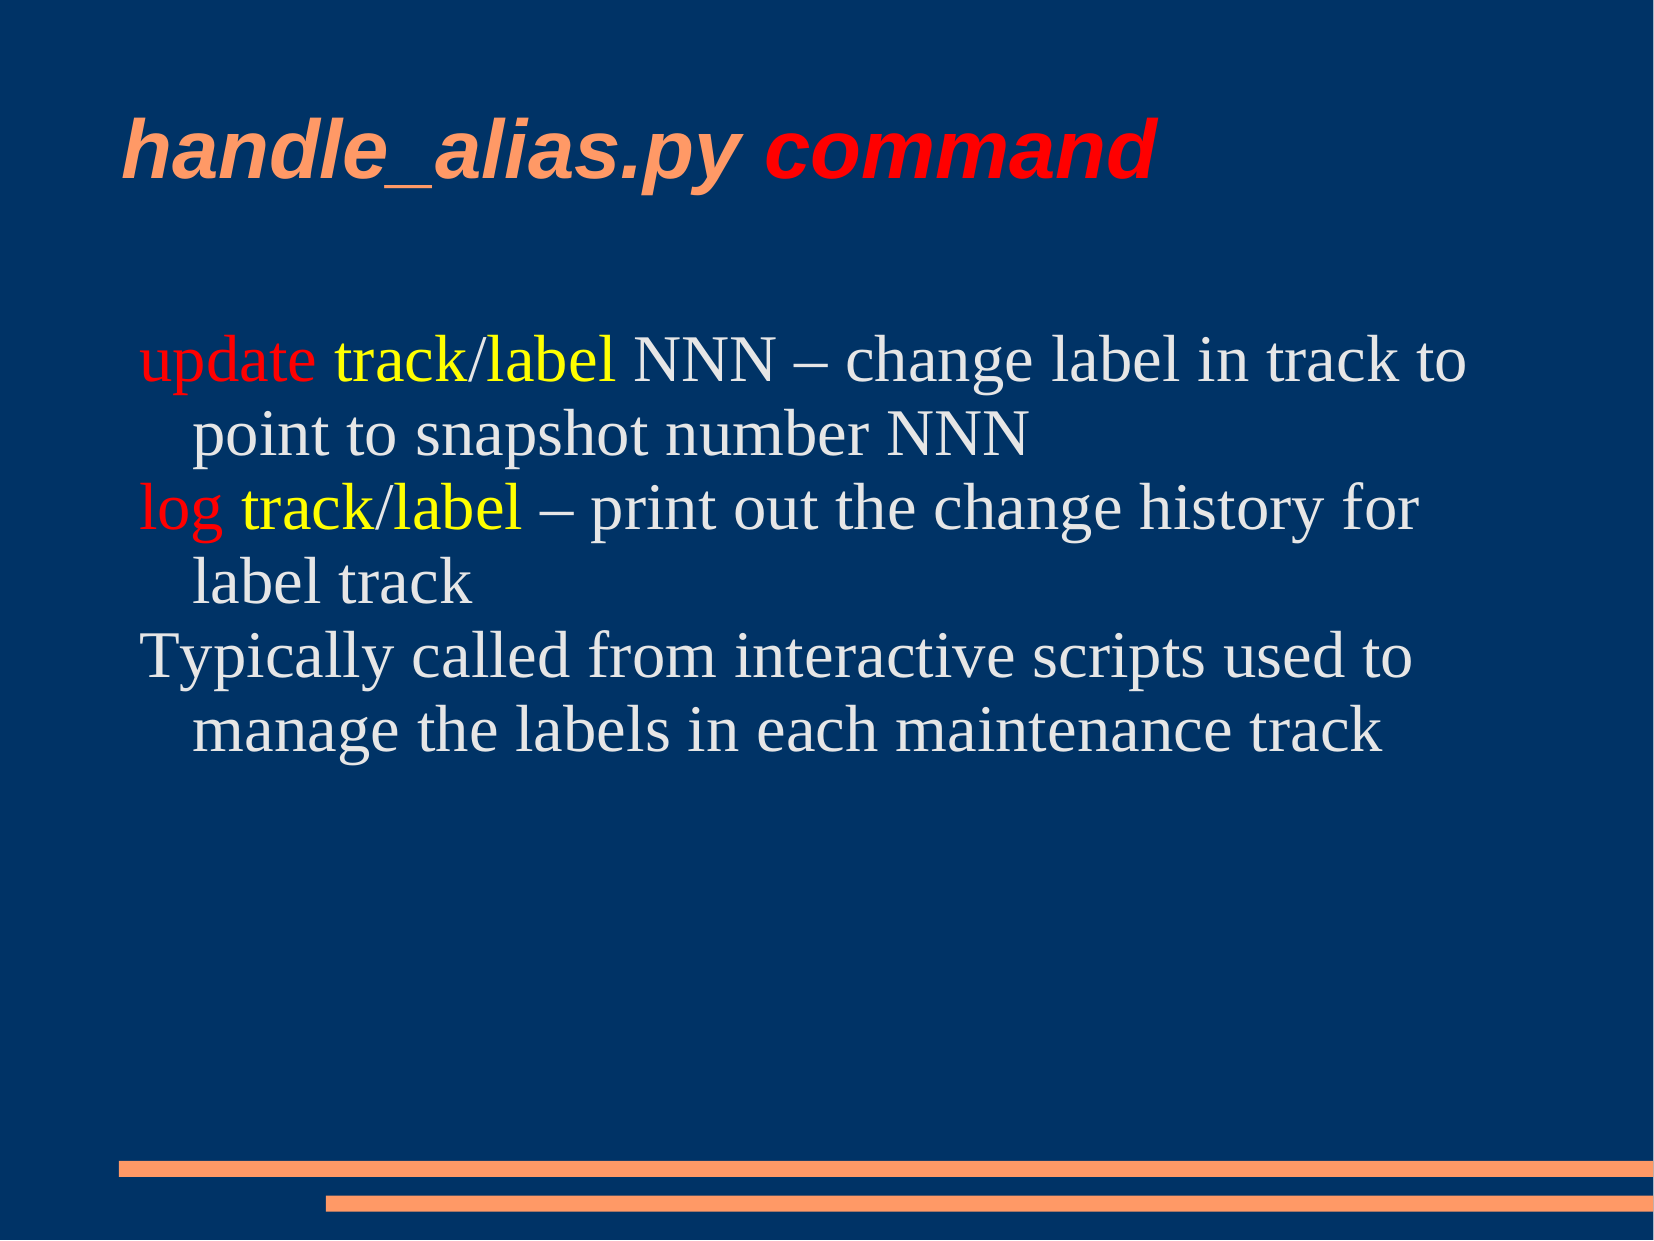

# handle_alias.py command
update track/label NNN – change label in track to point to snapshot number NNN
log track/label – print out the change history for label track
Typically called from interactive scripts used to manage the labels in each maintenance track